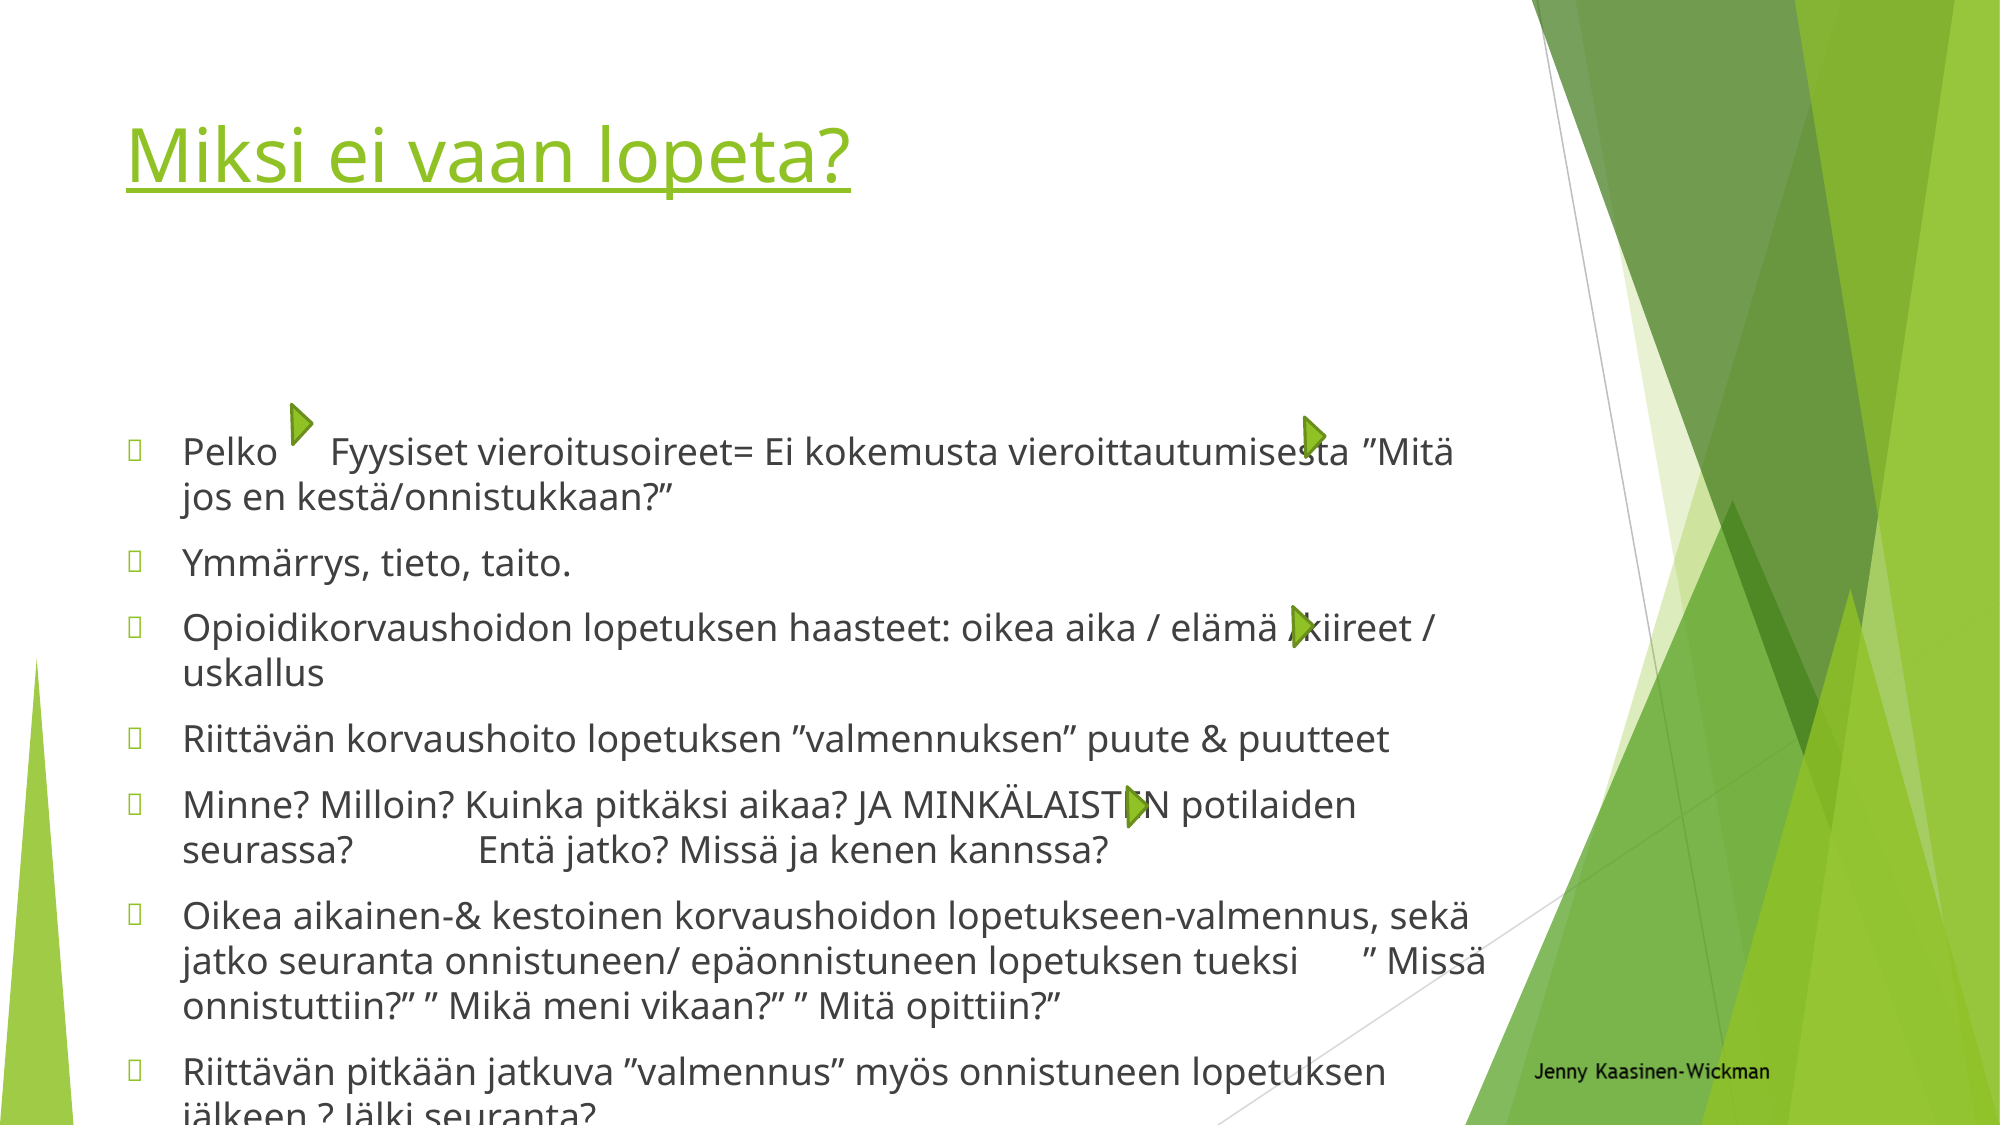

# Miksi ei vaan lopeta?
Pelko 	Fyysiset vieroitusoireet= Ei kokemusta vieroittautumisesta	”Mitä jos en kestä/onnistukkaan?”
Ymmärrys, tieto, taito.
Opioidikorvaushoidon lopetuksen haasteet: oikea aika / elämä /kiireet / uskallus
Riittävän korvaushoito lopetuksen ”valmennuksen” puute & puutteet
Minne? Milloin? Kuinka pitkäksi aikaa? JA MINKÄLAISTEN potilaiden seurassa? 	 	Entä jatko? Missä ja kenen kannssa?
Oikea aikainen-& kestoinen korvaushoidon lopetukseen-valmennus, sekä jatko seuranta onnistuneen/ epäonnistuneen lopetuksen tueksi 	” Missä onnistuttiin?” ” Mikä meni vikaan?” ” Mitä opittiin?”
Riittävän pitkään jatkuva ”valmennus” myös onnistuneen lopetuksen jälkeen ? Jälki seuranta?